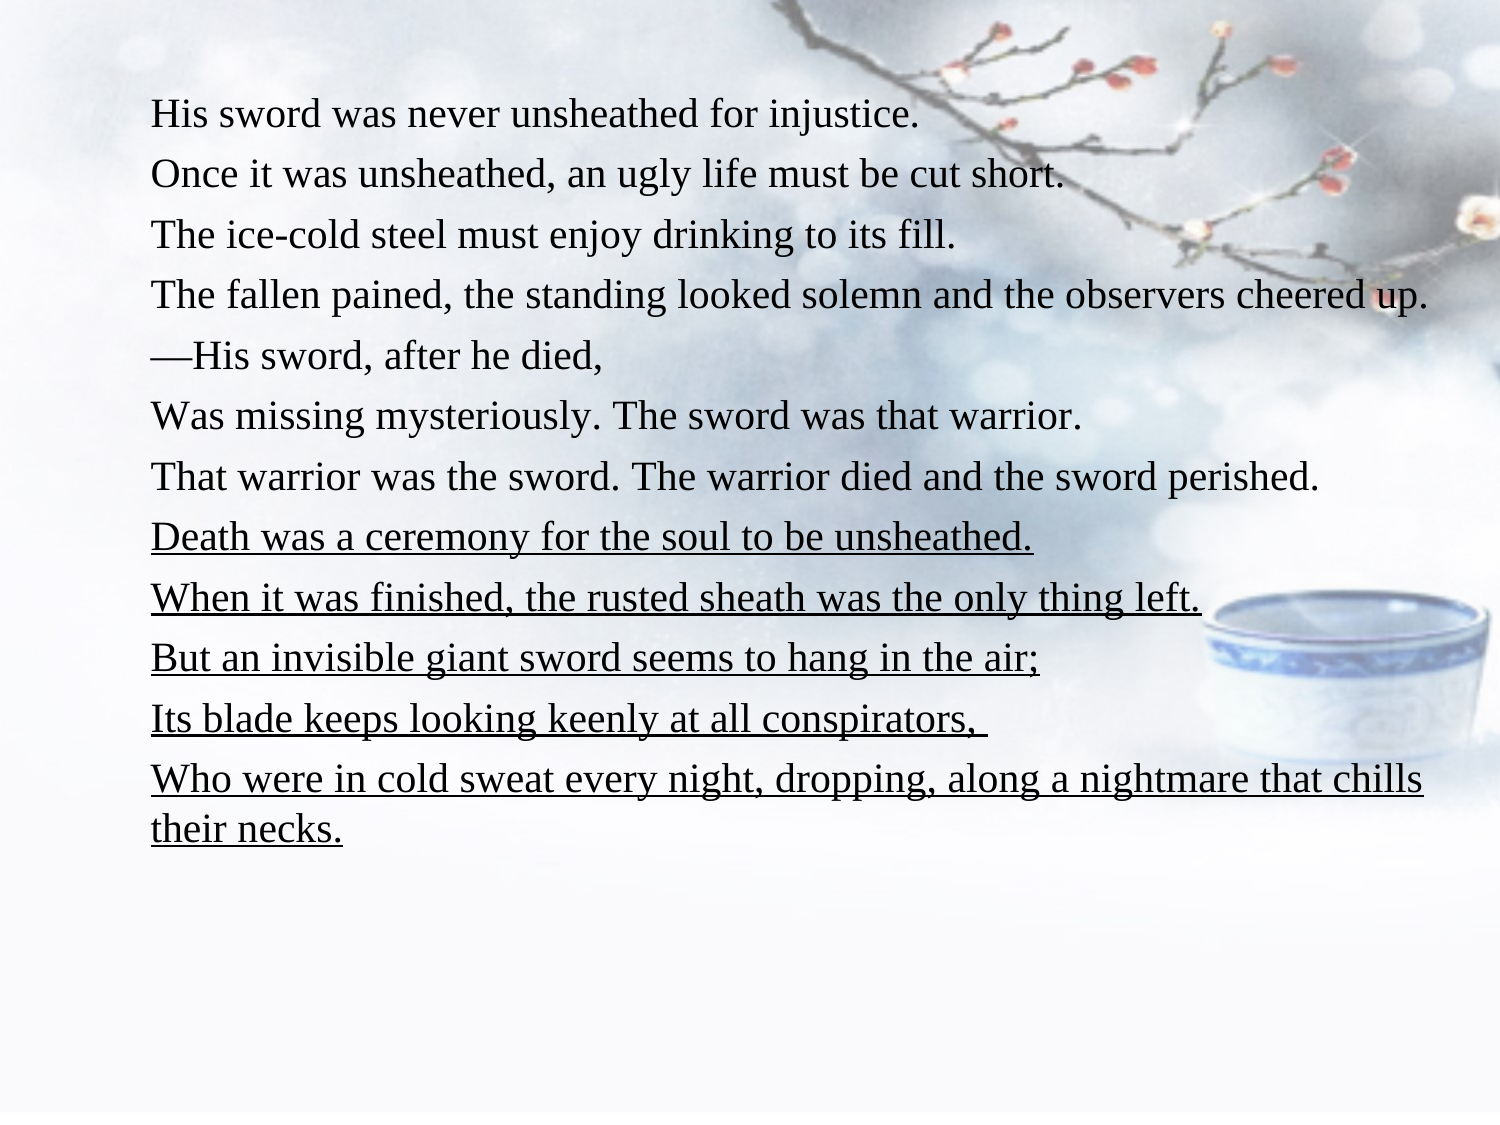

# His sword was never unsheathed for injustice.
Once it was unsheathed, an ugly life must be cut short.
The ice-cold steel must enjoy drinking to its fill.
The fallen pained, the standing looked solemn and the observers cheered up.
—His sword, after he died,
Was missing mysteriously. The sword was that warrior.
That warrior was the sword. The warrior died and the sword perished.
Death was a ceremony for the soul to be unsheathed.
When it was finished, the rusted sheath was the only thing left.
But an invisible giant sword seems to hang in the air;
Its blade keeps looking keenly at all conspirators,
Who were in cold sweat every night, dropping, along a nightmare that chills their necks.